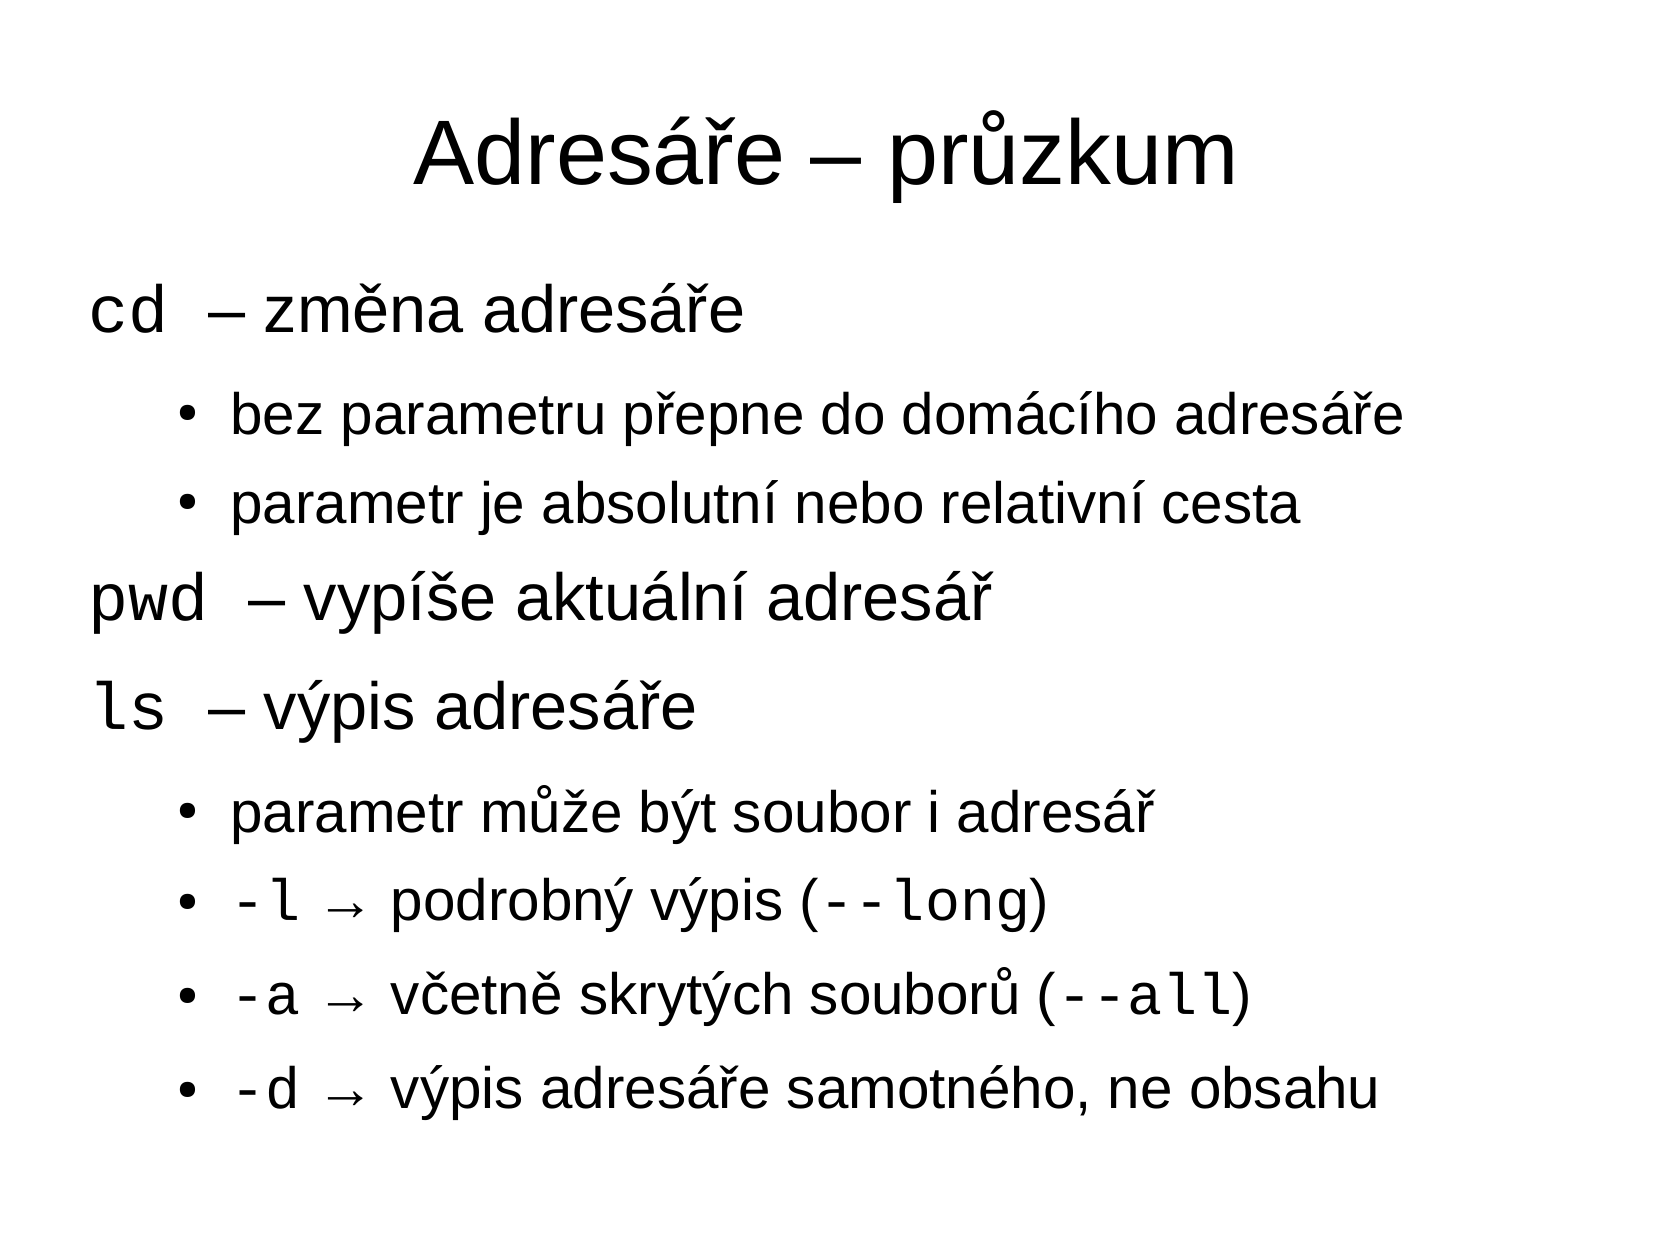

# Adresáře – průzkum
cd – změna adresáře
bez parametru přepne do domácího adresáře
parametr je absolutní nebo relativní cesta
pwd – vypíše aktuální adresář
ls – výpis adresáře
parametr může být soubor i adresář
-l → podrobný výpis (--long)
-a → včetně skrytých souborů (--all)
-d → výpis adresáře samotného, ne obsahu